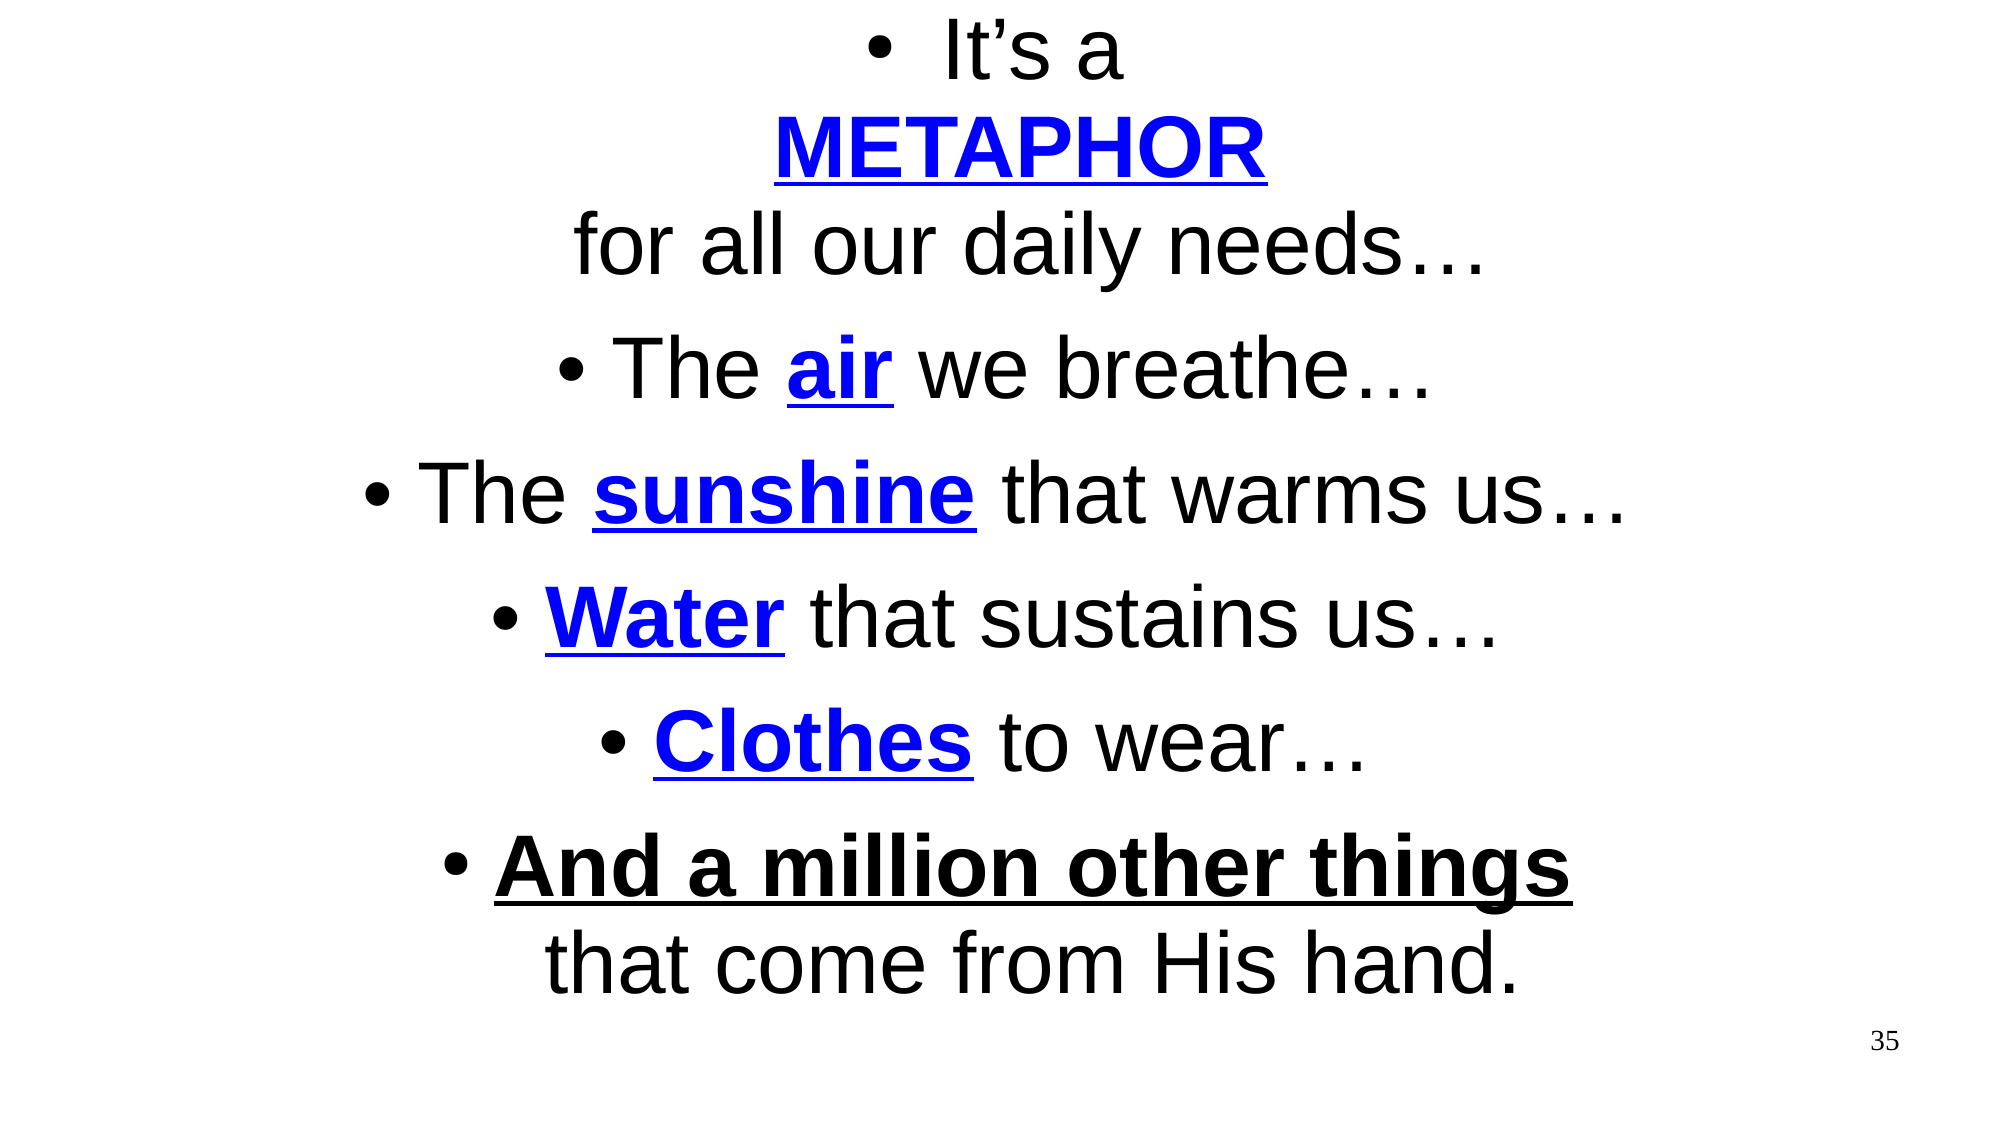

# It’s a  METAPHOR  for all our daily needs…
• The air we breathe…
• The sunshine that warms us…
• Water that sustains us…
• Clothes to wear…
And a million other things
 that come from His hand.
35